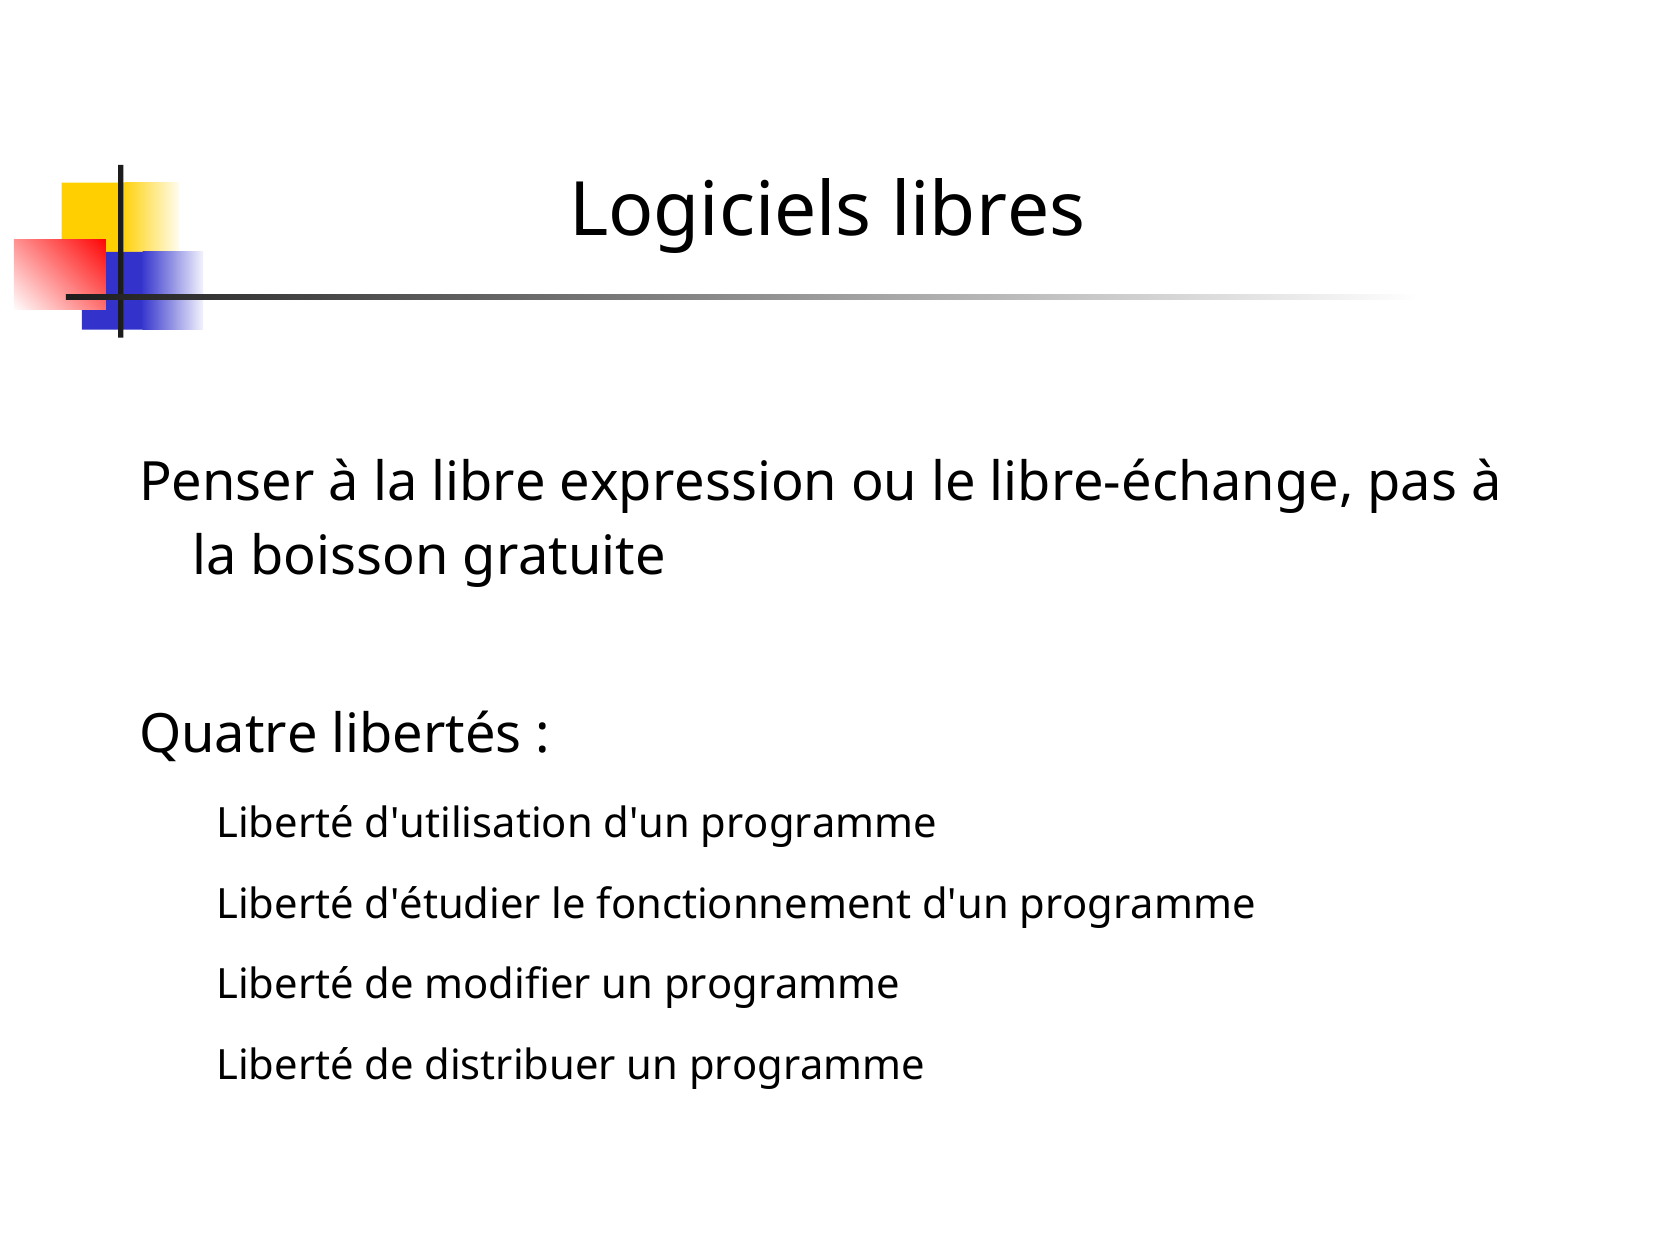

# Logiciels libres
Penser à la libre expression ou le libre-échange, pas à la boisson gratuite
Quatre libertés :
Liberté d'utilisation d'un programme
Liberté d'étudier le fonctionnement d'un programme
Liberté de modifier un programme
Liberté de distribuer un programme